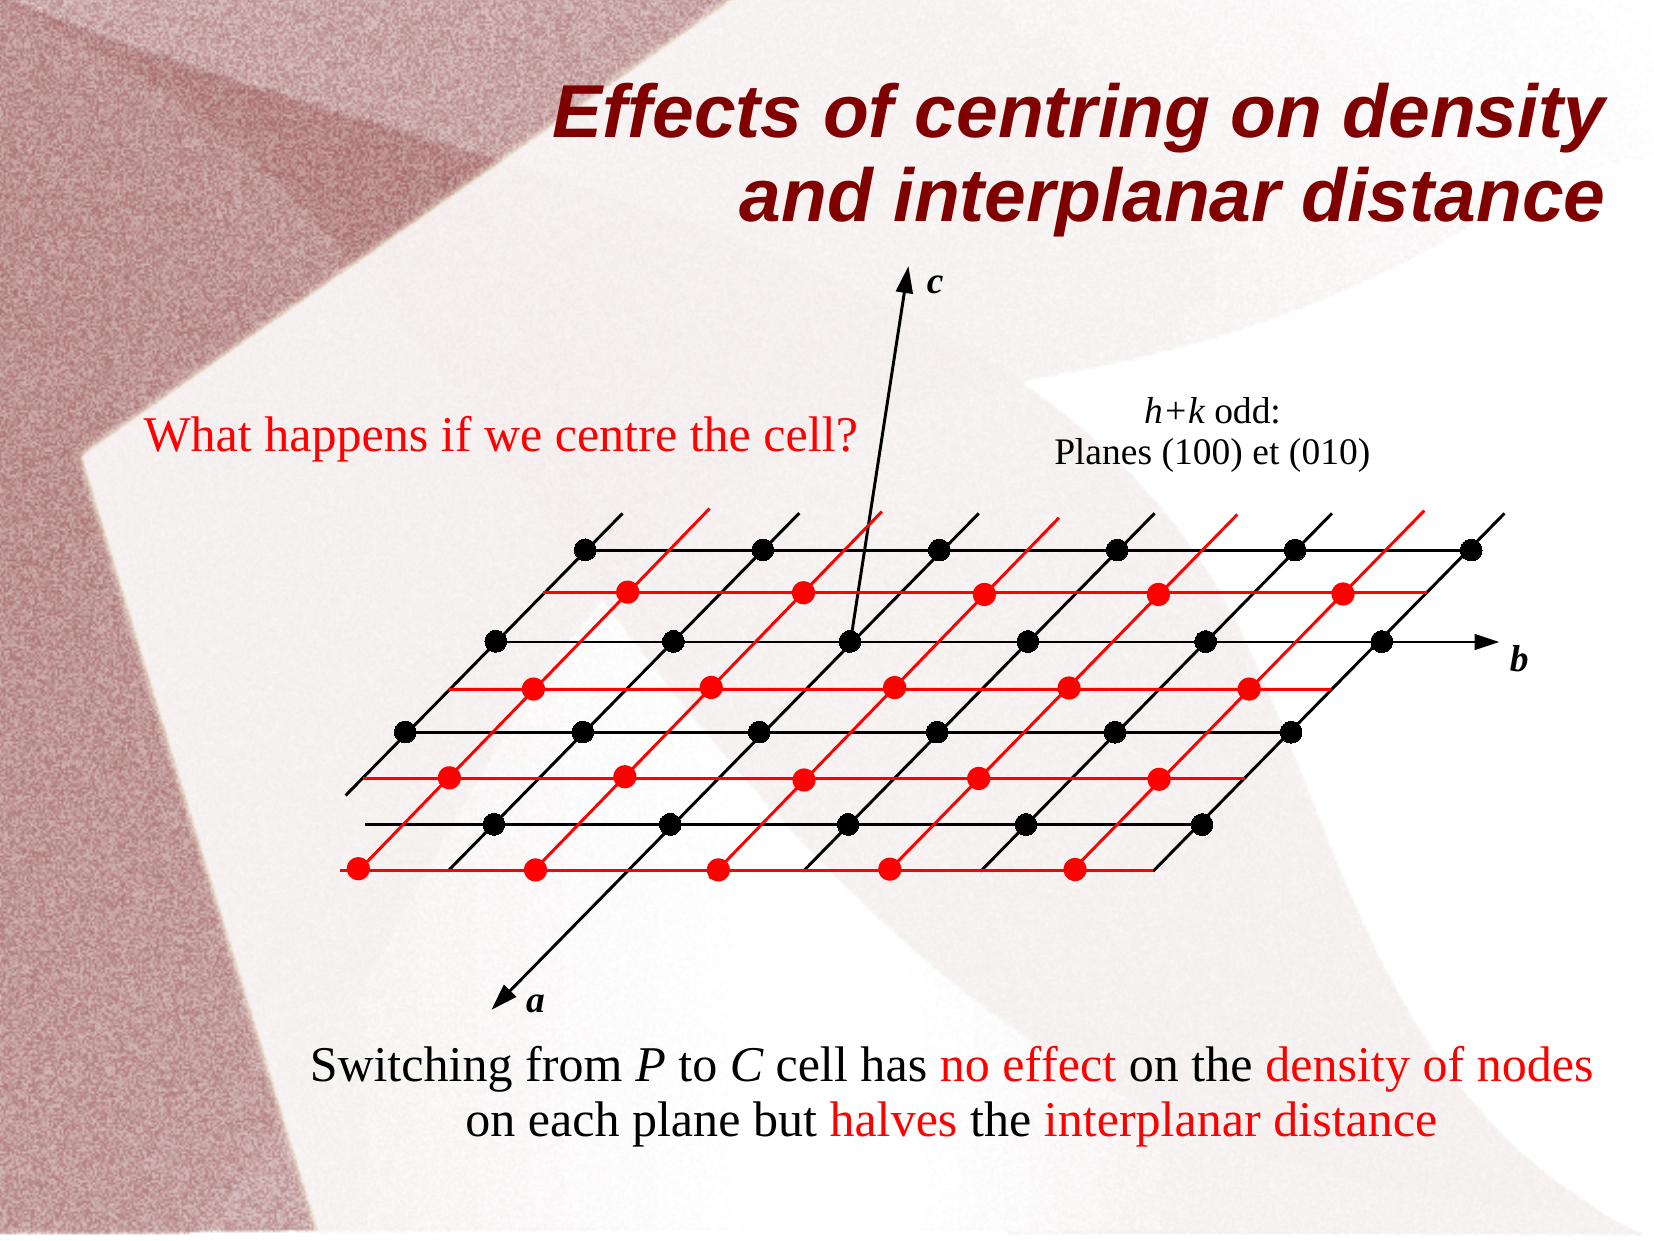

# Effects of centring on density and interplanar distance
c
h+k odd:
Planes (100) et (010)
What happens if we centre the cell?
b
a
Switching from P to C cell has no effect on the density of nodes on each plane but halves the interplanar distance